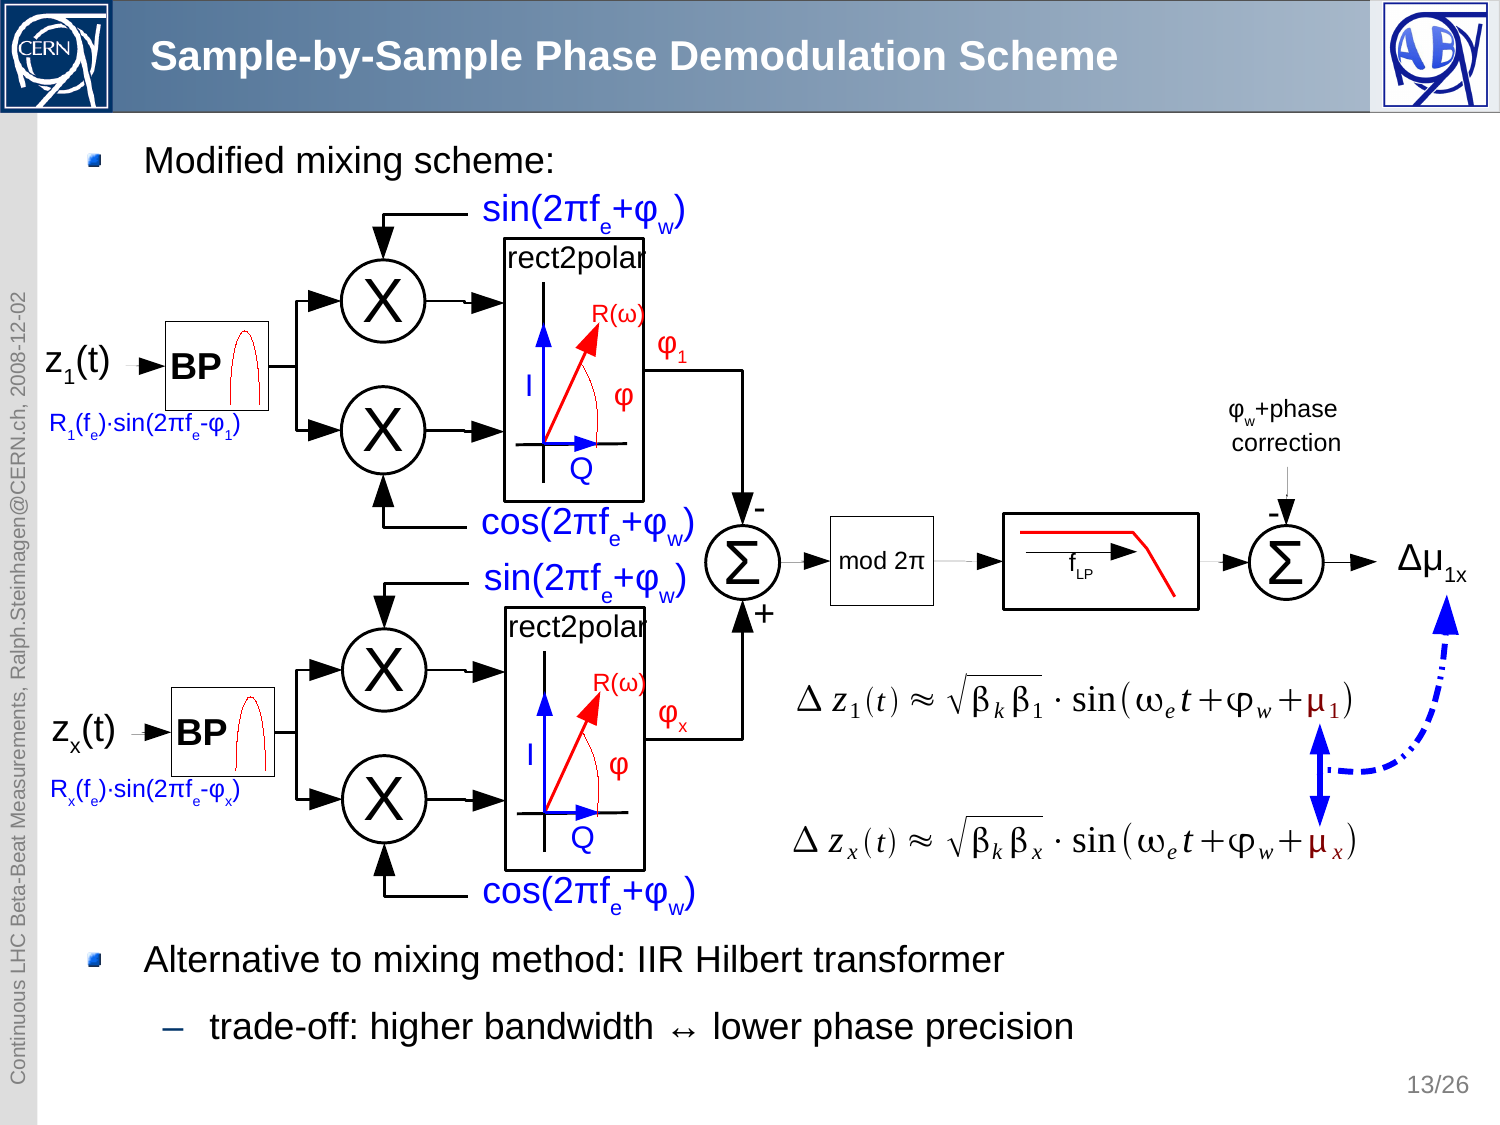

# Sample-by-Sample Phase Demodulation Scheme
Modified mixing scheme:
Alternative to mixing method: IIR Hilbert transformer
trade-off: higher bandwidth ↔ lower phase precision
sin(2πfe+φw)
rect2polar
Rect.
2
Pol.
R(ω)
φ1
I
φ
Q
X
BP
z1(t)
X
φw+phase
correction
R1(fe)∙sin(2πfe-φ1)
-
-
cos(2πfe+φw)
fLP
mod 2π
Σ
Σ
Δμ1x
sin(2πfe+φw)
+
rect2polar
Rect.
2
Pol.
X
R(ω)
φx
BP
zx(t)
I
φ
X
Rx(fe)∙sin(2πfe-φx)
Q
cos(2πfe+φw)